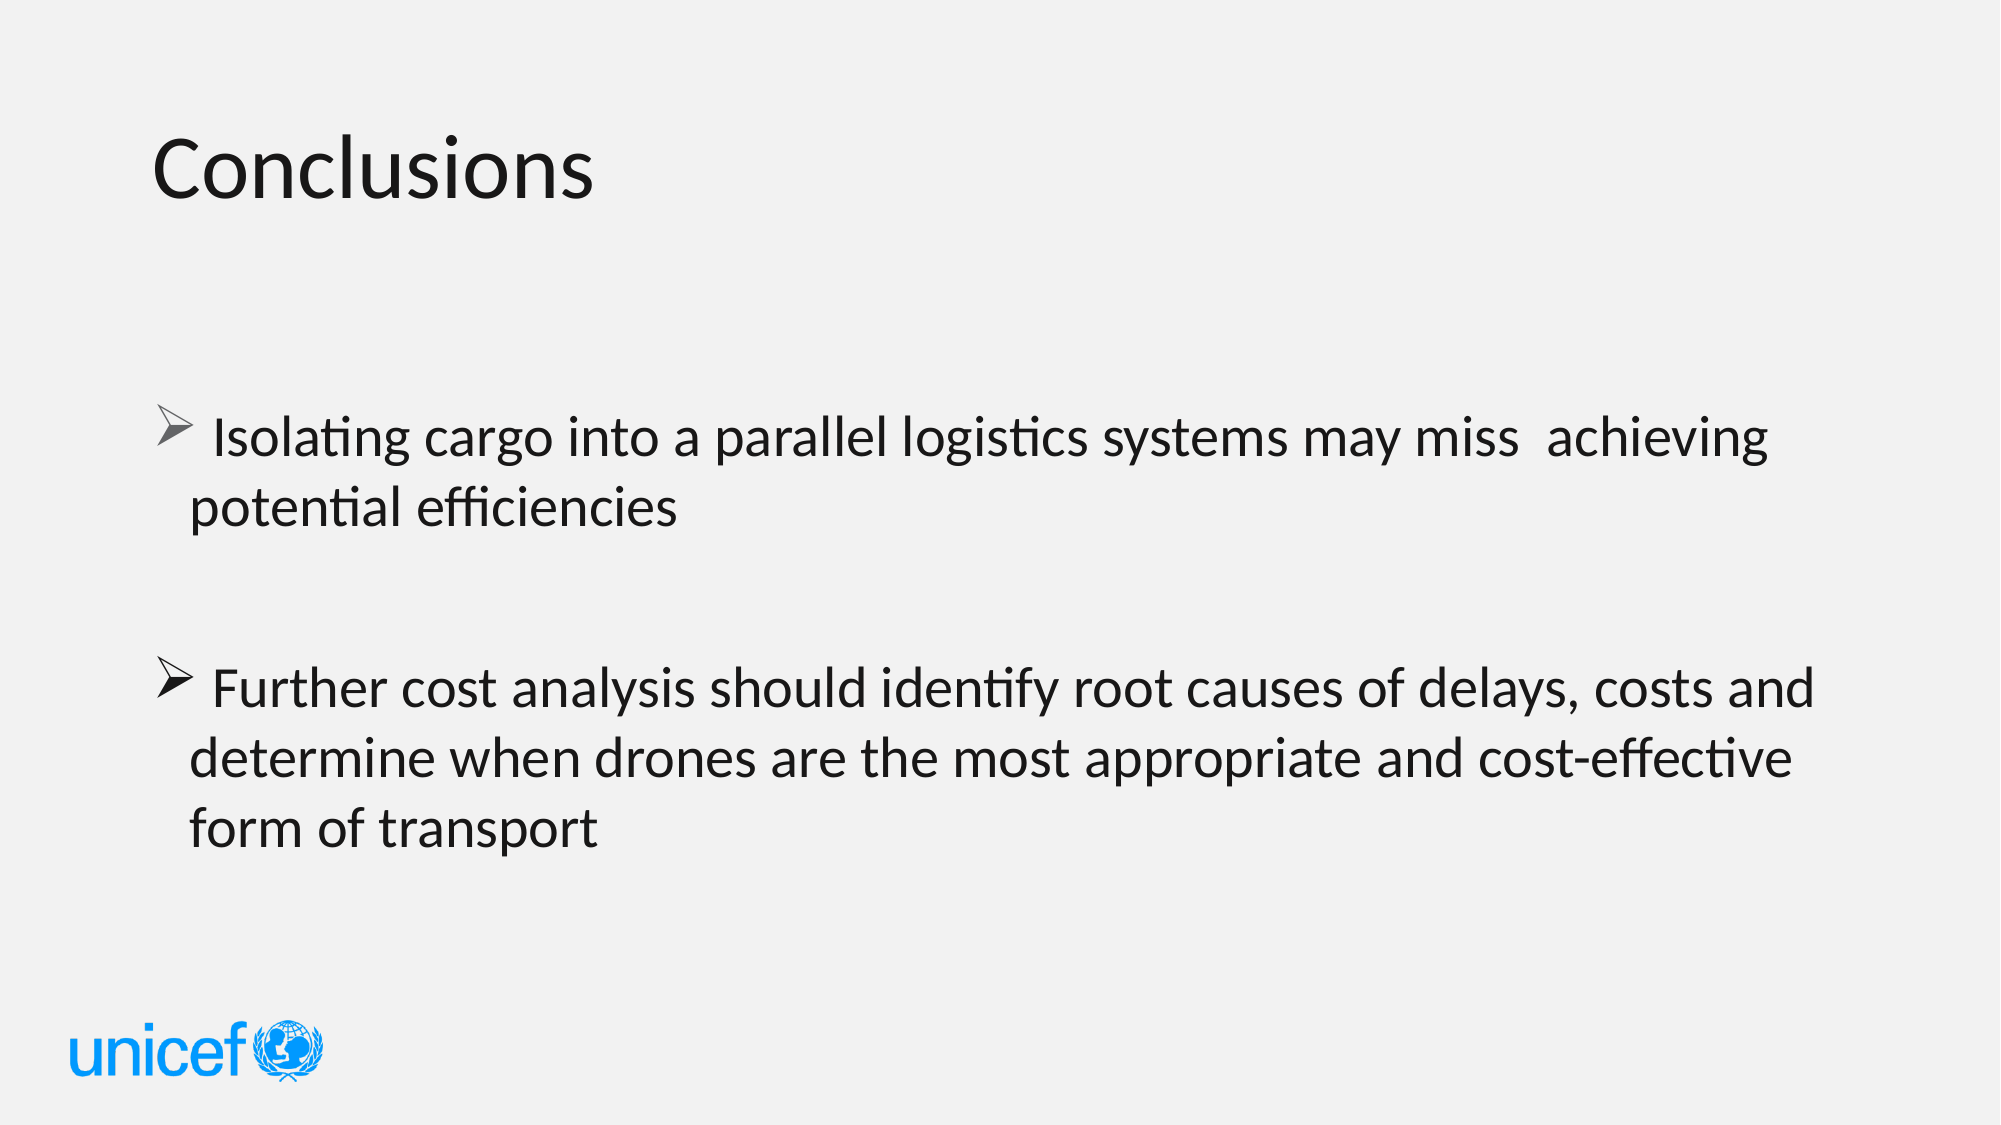

# Conclusions
 Isolating cargo into a parallel logistics systems may miss achieving potential efficiencies
 Further cost analysis should identify root causes of delays, costs and determine when drones are the most appropriate and cost-effective form of transport